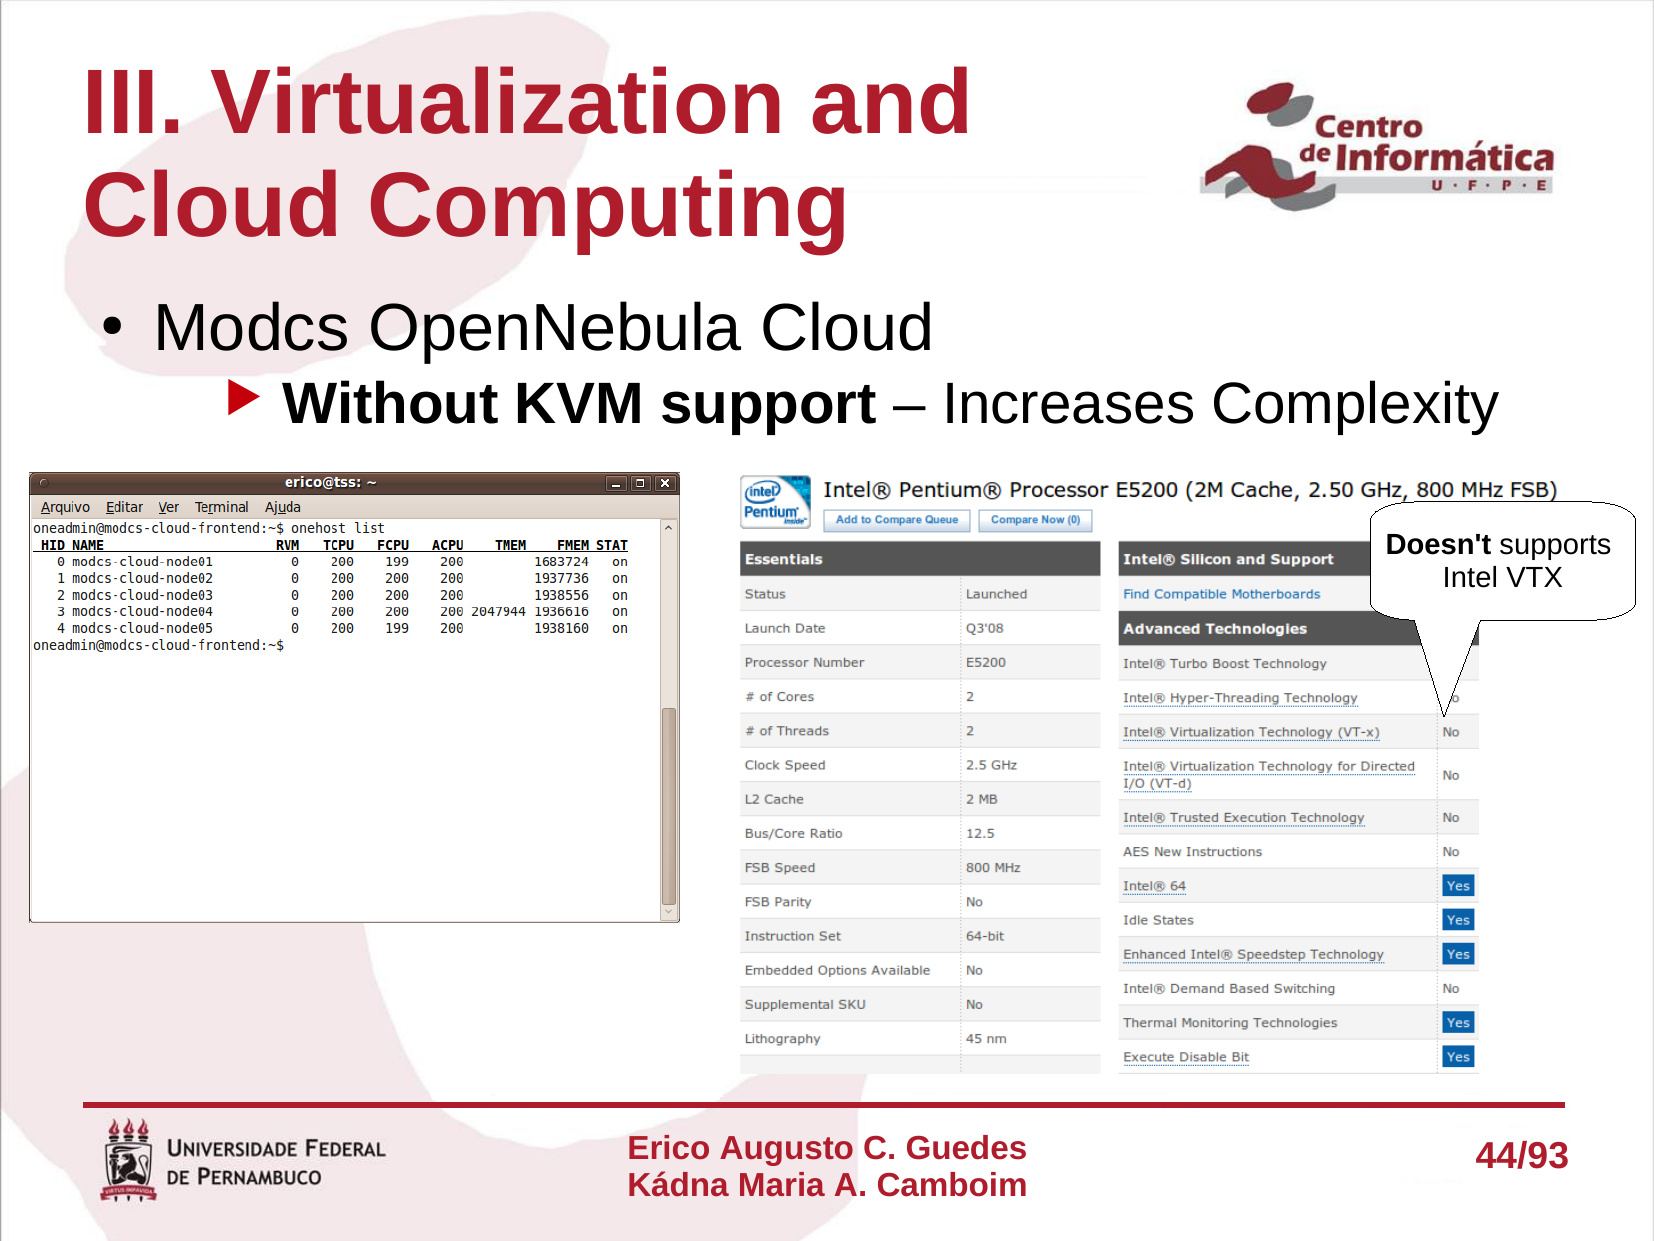

# III. Virtualization and Cloud Computing
Modcs OpenNebula Cloud
 Without KVM support – Increases Complexity
Doesn't supports
Intel VTX